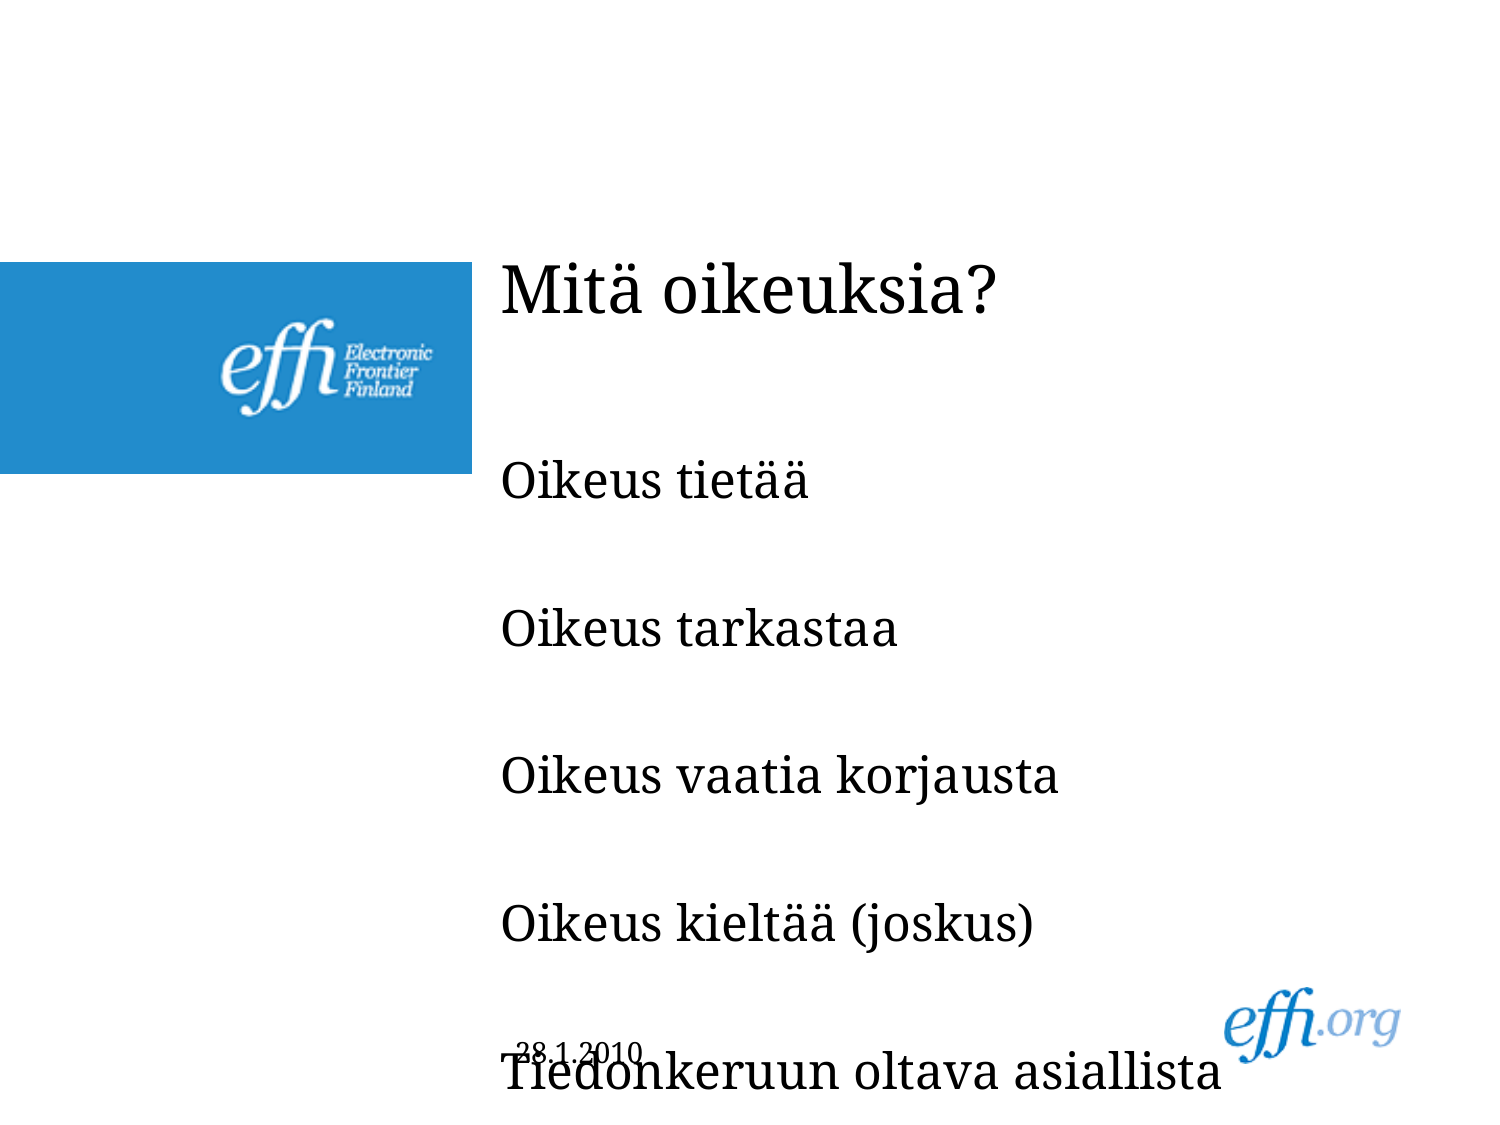

# Mitä oikeuksia?
Oikeus tietää
Oikeus tarkastaa
Oikeus vaatia korjausta
Oikeus kieltää (joskus)
Tiedonkeruun oltava asiallista